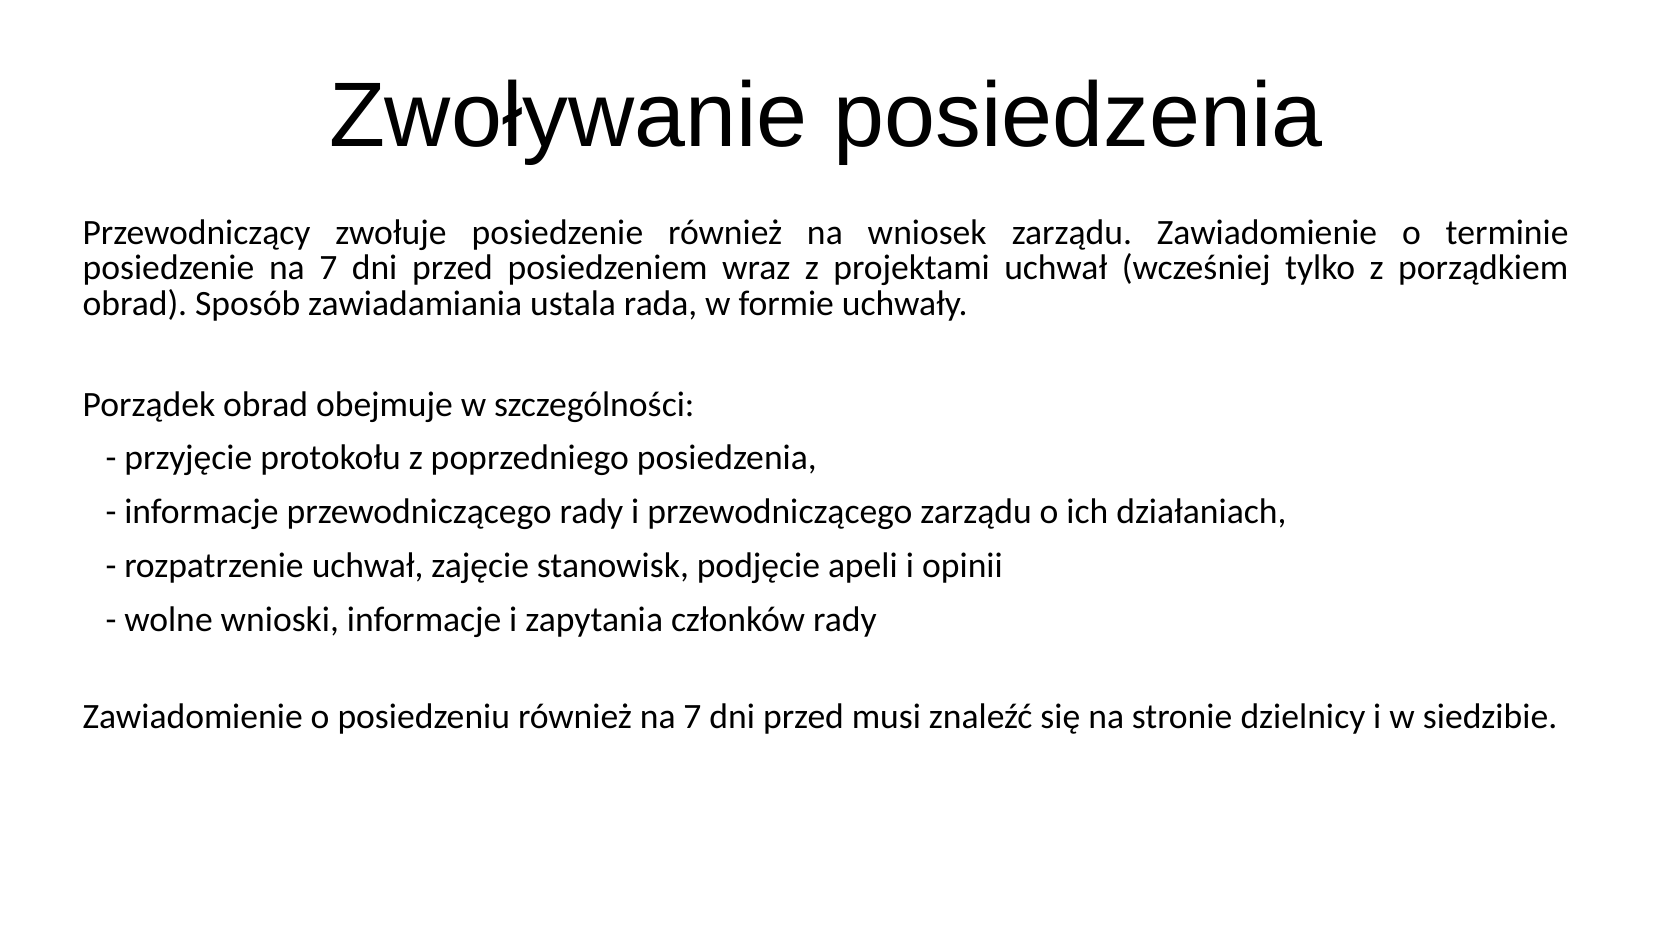

# Zwoływanie posiedzenia
Przewodniczący zwołuje posiedzenie również na wniosek zarządu. Zawiadomienie o terminie posiedzenie na 7 dni przed posiedzeniem wraz z projektami uchwał (wcześniej tylko z porządkiem obrad). Sposób zawiadamiania ustala rada, w formie uchwały.
Porządek obrad obejmuje w szczególności:
- przyjęcie protokołu z poprzedniego posiedzenia,
- informacje przewodniczącego rady i przewodniczącego zarządu o ich działaniach,
- rozpatrzenie uchwał, zajęcie stanowisk, podjęcie apeli i opinii
- wolne wnioski, informacje i zapytania członków rady
Zawiadomienie o posiedzeniu również na 7 dni przed musi znaleźć się na stronie dzielnicy i w siedzibie.